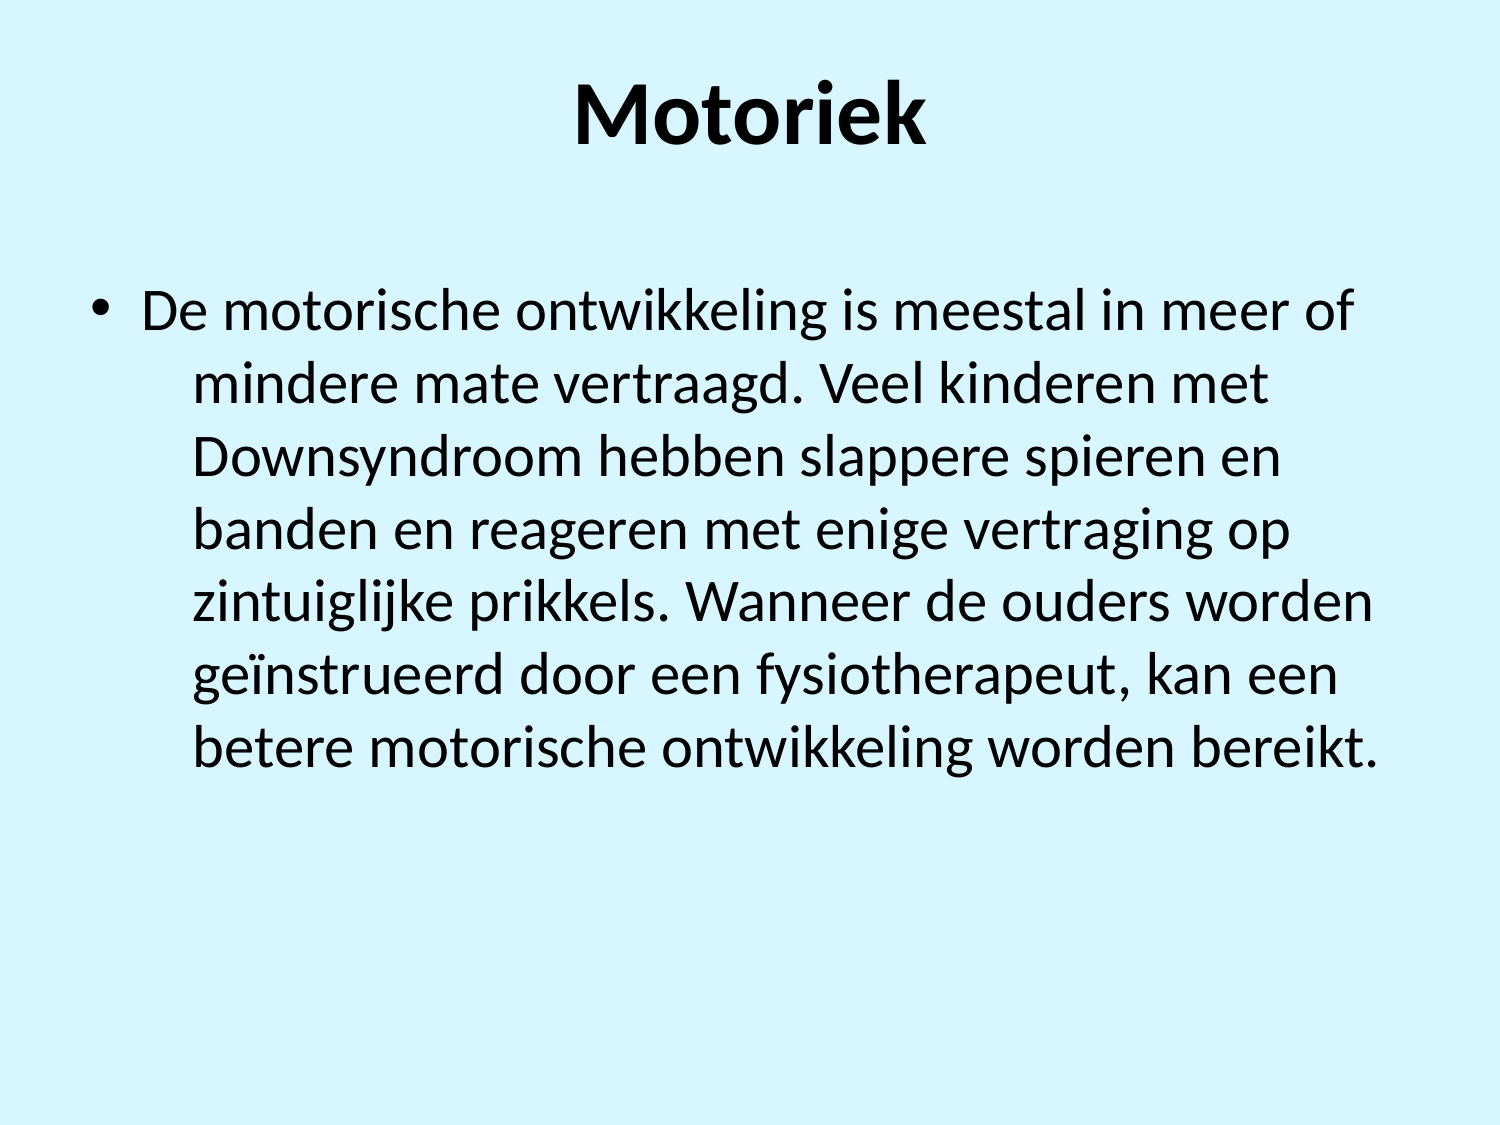

# Motoriek
De motorische ontwikkeling is meestal in meer of mindere mate vertraagd. Veel kinderen met Downsyndroom hebben slappere spieren en banden en reageren met enige vertraging op zintuiglijke prikkels. Wanneer de ouders worden geïnstrueerd door een fysiotherapeut, kan een betere motorische ontwikkeling worden bereikt.